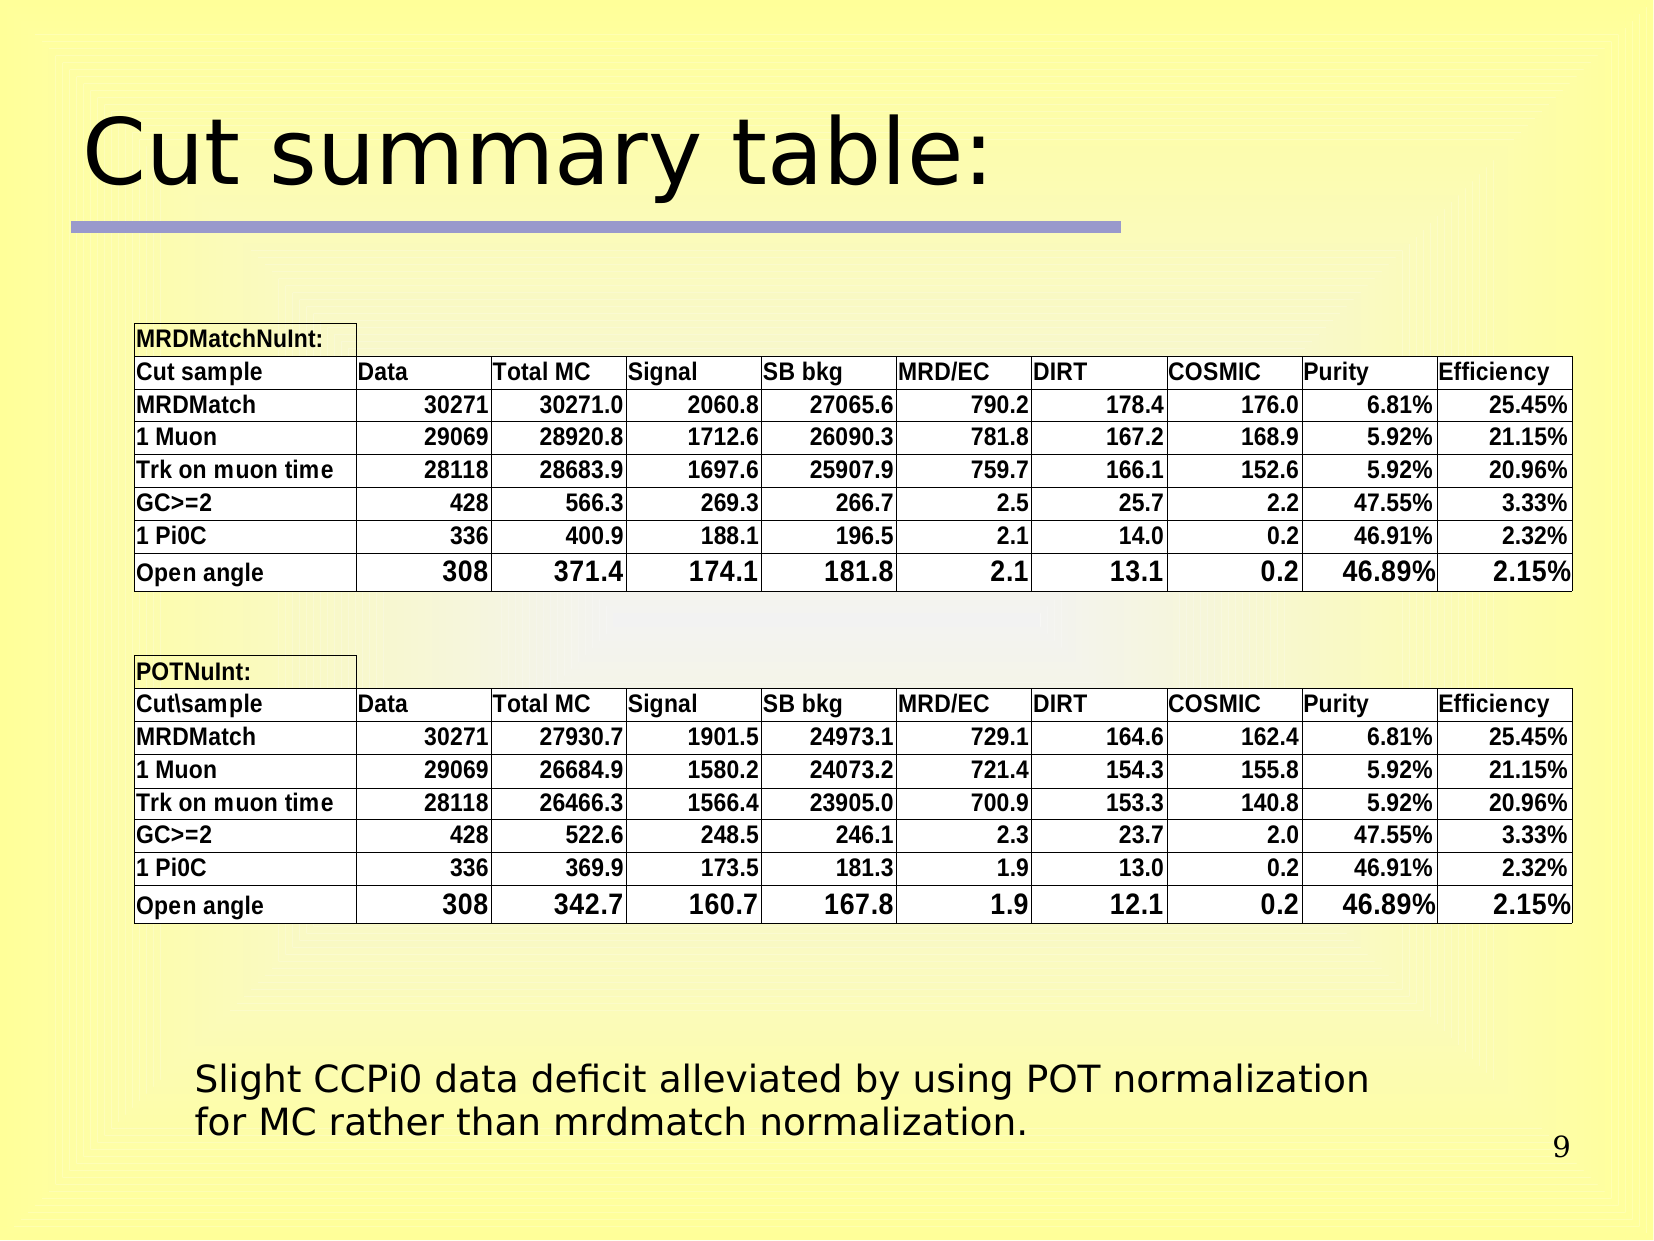

# Cut summary table:
Slight CCPi0 data deficit alleviated by using POT normalization for MC rather than mrdmatch normalization.
9